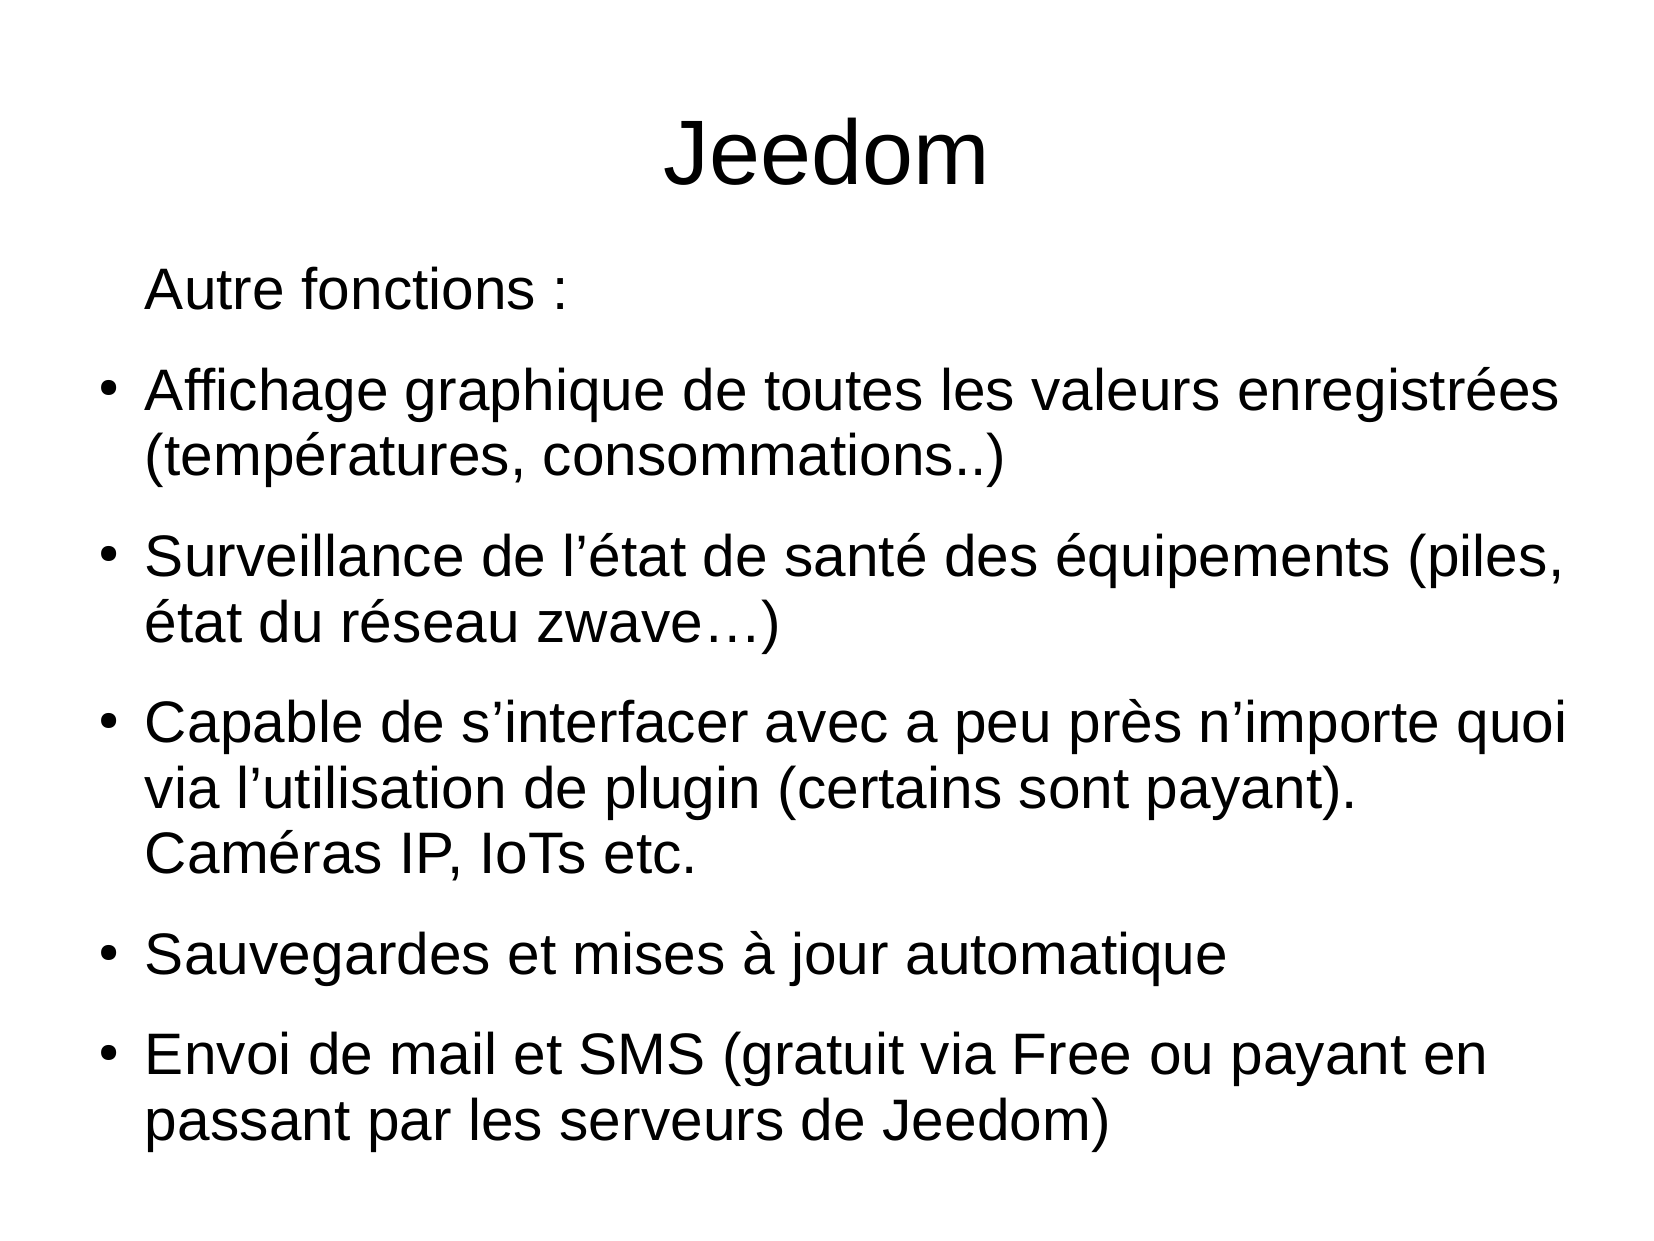

# Jeedom
Autre fonctions :
Affichage graphique de toutes les valeurs enregistrées (températures, consommations..)
Surveillance de l’état de santé des équipements (piles, état du réseau zwave…)
Capable de s’interfacer avec a peu près n’importe quoi via l’utilisation de plugin (certains sont payant). Caméras IP, IoTs etc.
Sauvegardes et mises à jour automatique
Envoi de mail et SMS (gratuit via Free ou payant en passant par les serveurs de Jeedom)